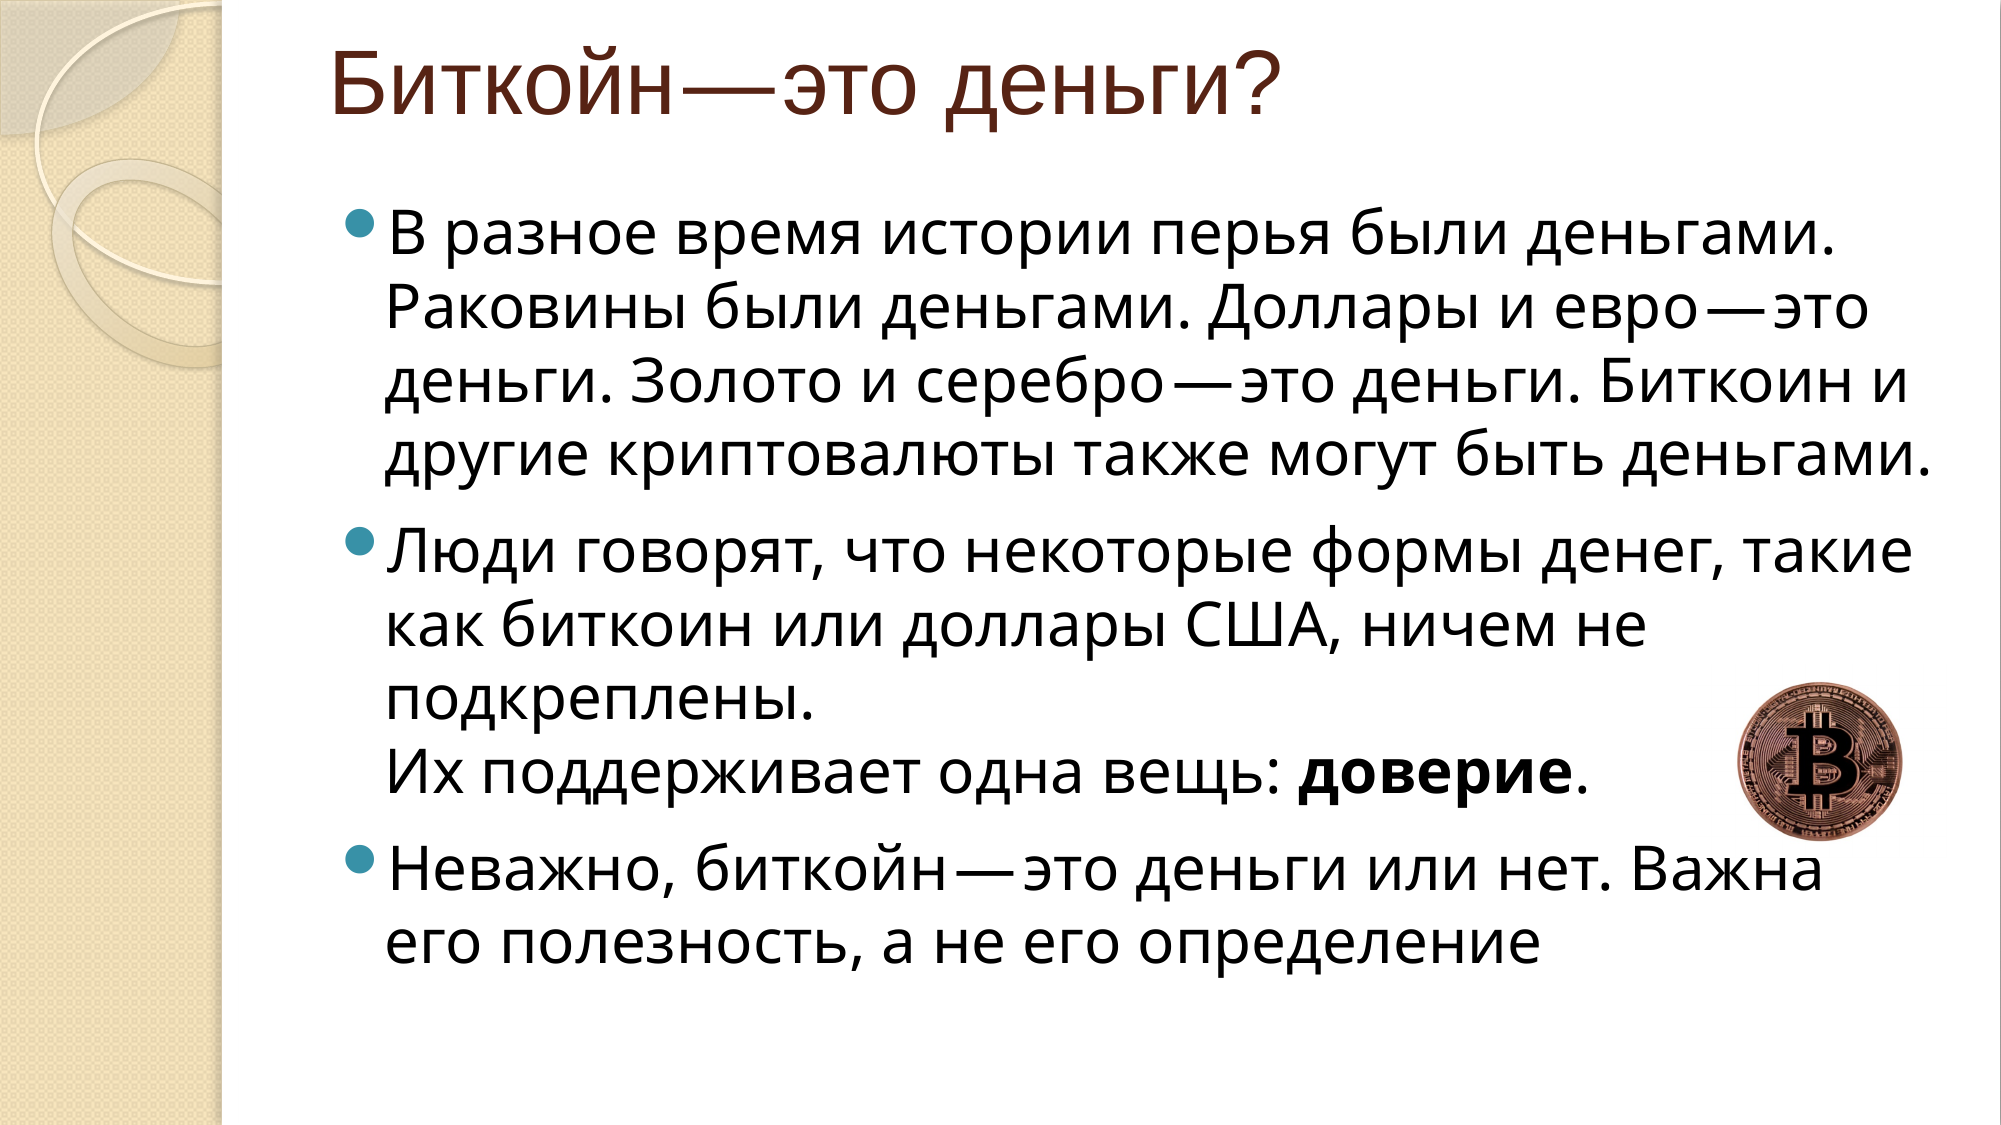

Биткойн — это деньги?
# В разное время истории перья были деньгами. Раковины были деньгами. Доллары и евро — это деньги. Золото и серебро — это деньги. Биткоин и другие криптовалюты также могут быть деньгами.
Люди говорят, что некоторые формы денег, такие как биткоин или доллары США, ничем не подкреплены.
Их поддерживает одна вещь: доверие.
Неважно, биткойн — это деньги или нет. Важна его полезность, а не его определение